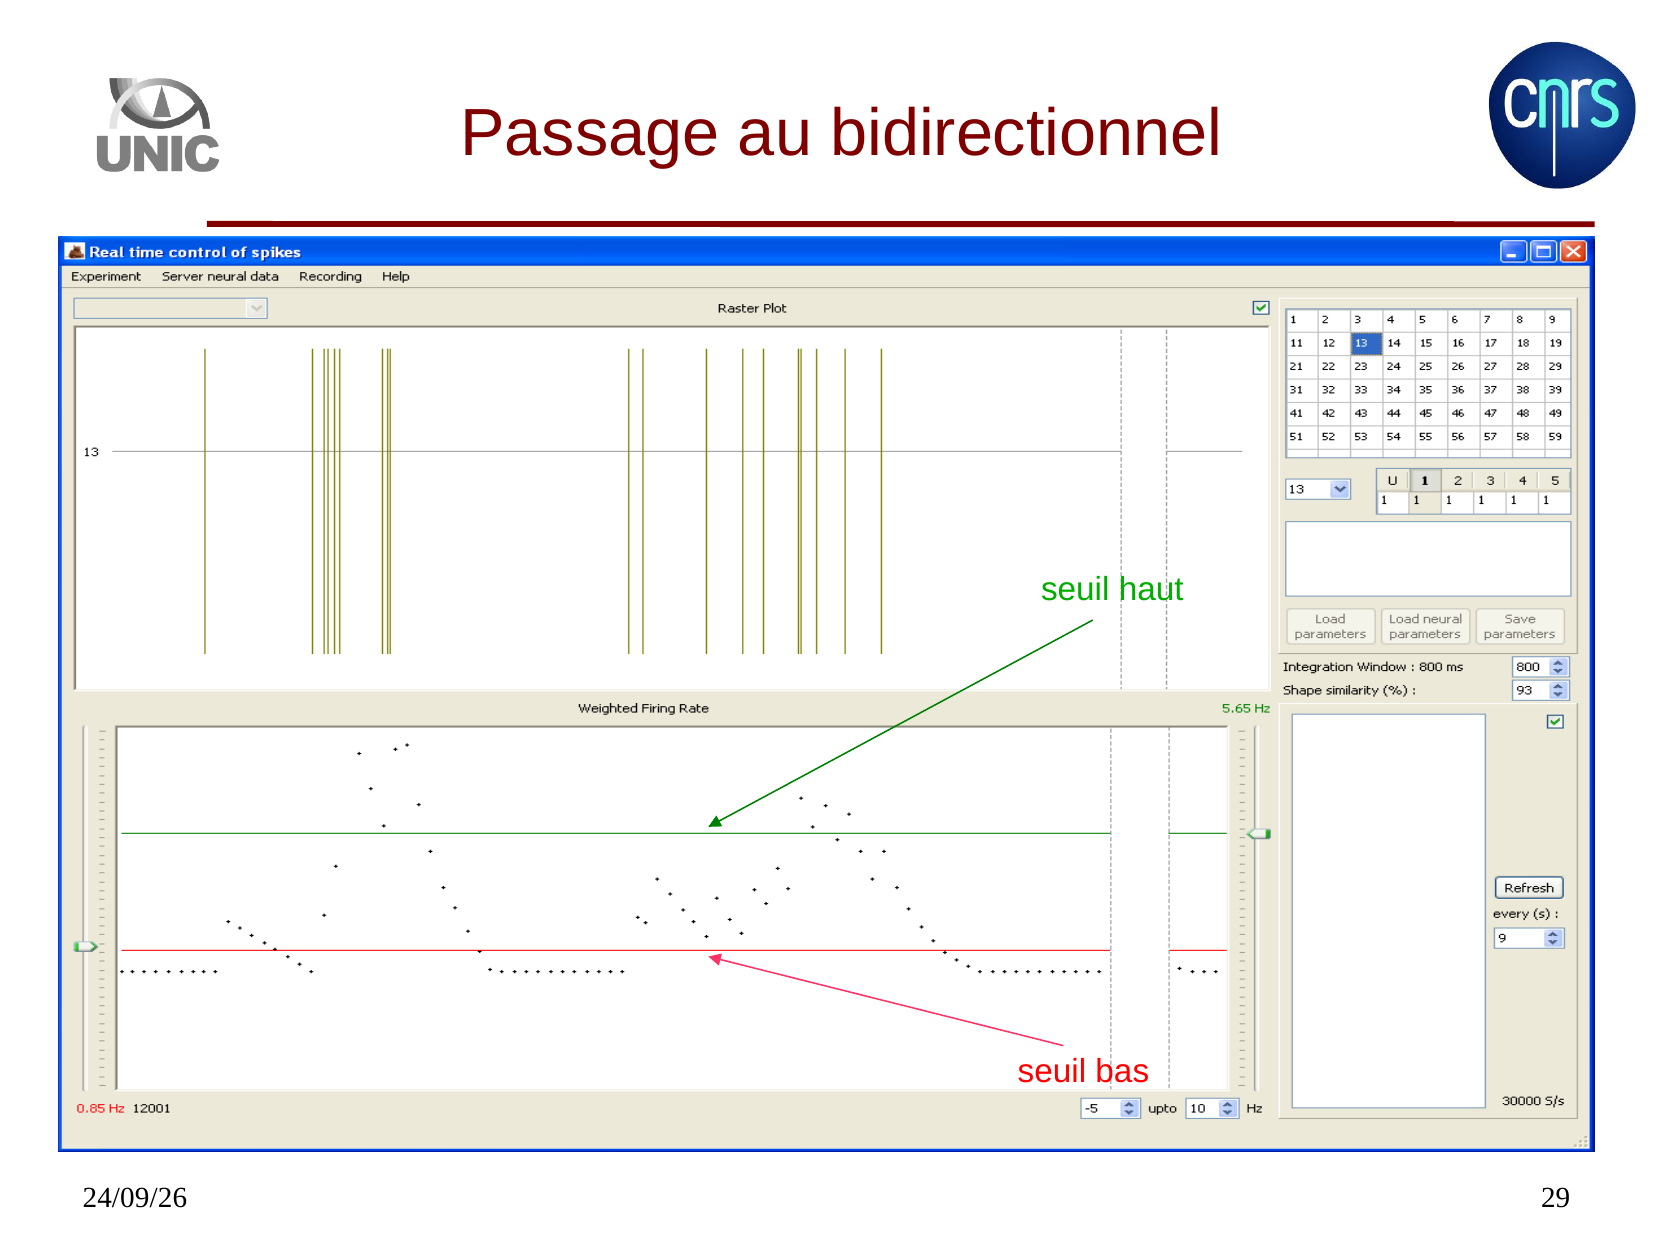

Passage au bidirectionnel
seuil haut
seuil bas